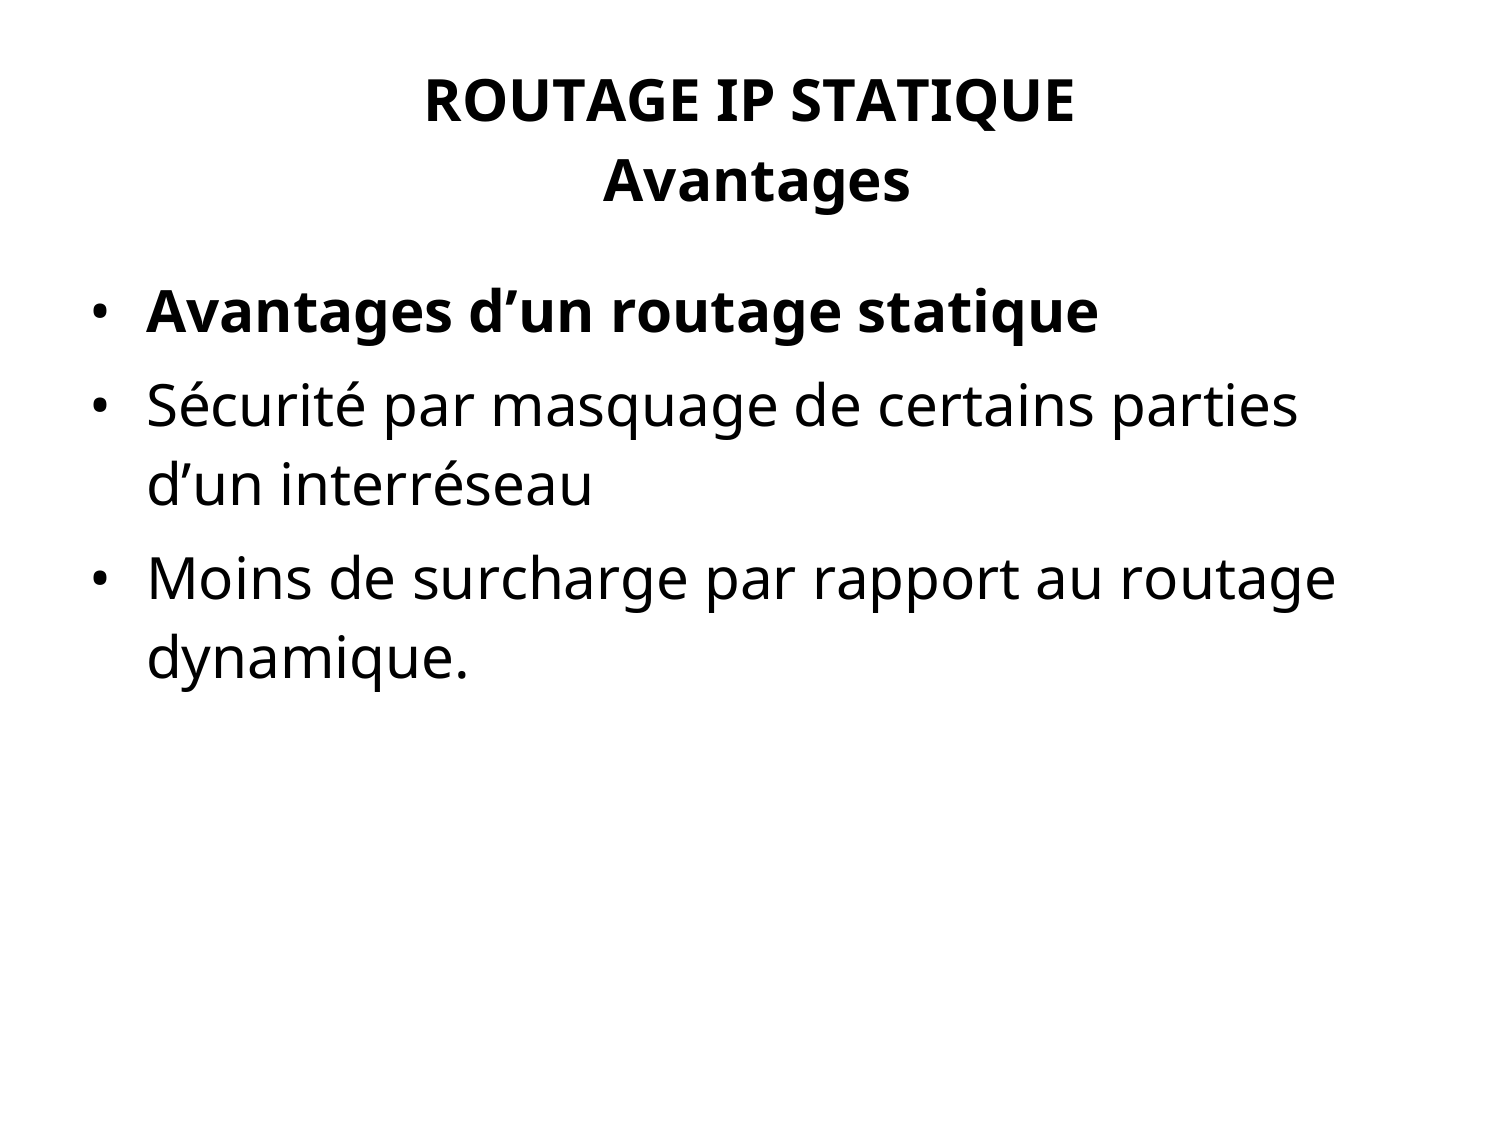

# ROUTAGE IP STATIQUE Avantages
Avantages d’un routage statique
Sécurité par masquage de certains parties d’un interréseau
Moins de surcharge par rapport au routage dynamique.